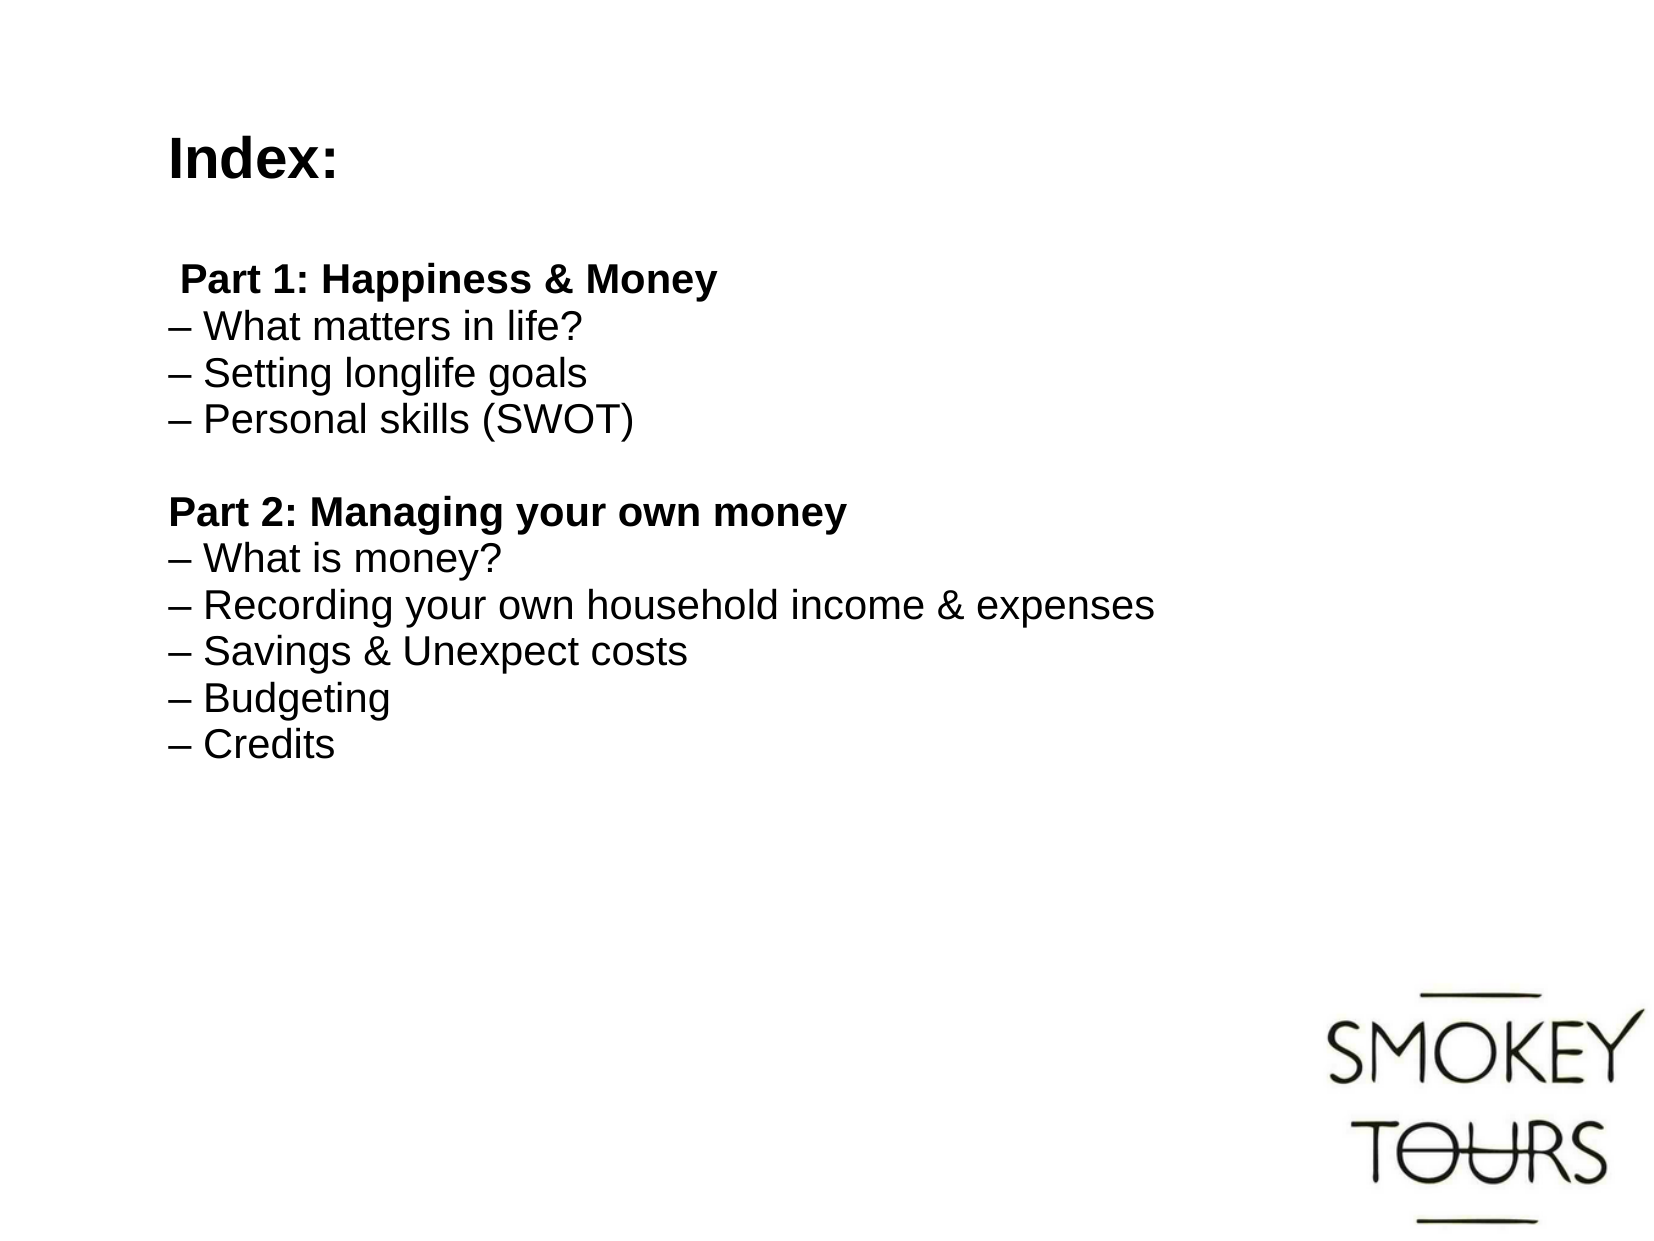

Index:
 Part 1: Happiness & Money
– What matters in life?
– Setting longlife goals
– Personal skills (SWOT)
Part 2: Managing your own money
– What is money?
– Recording your own household income & expenses
– Savings & Unexpect costs
– Budgeting
– Credits